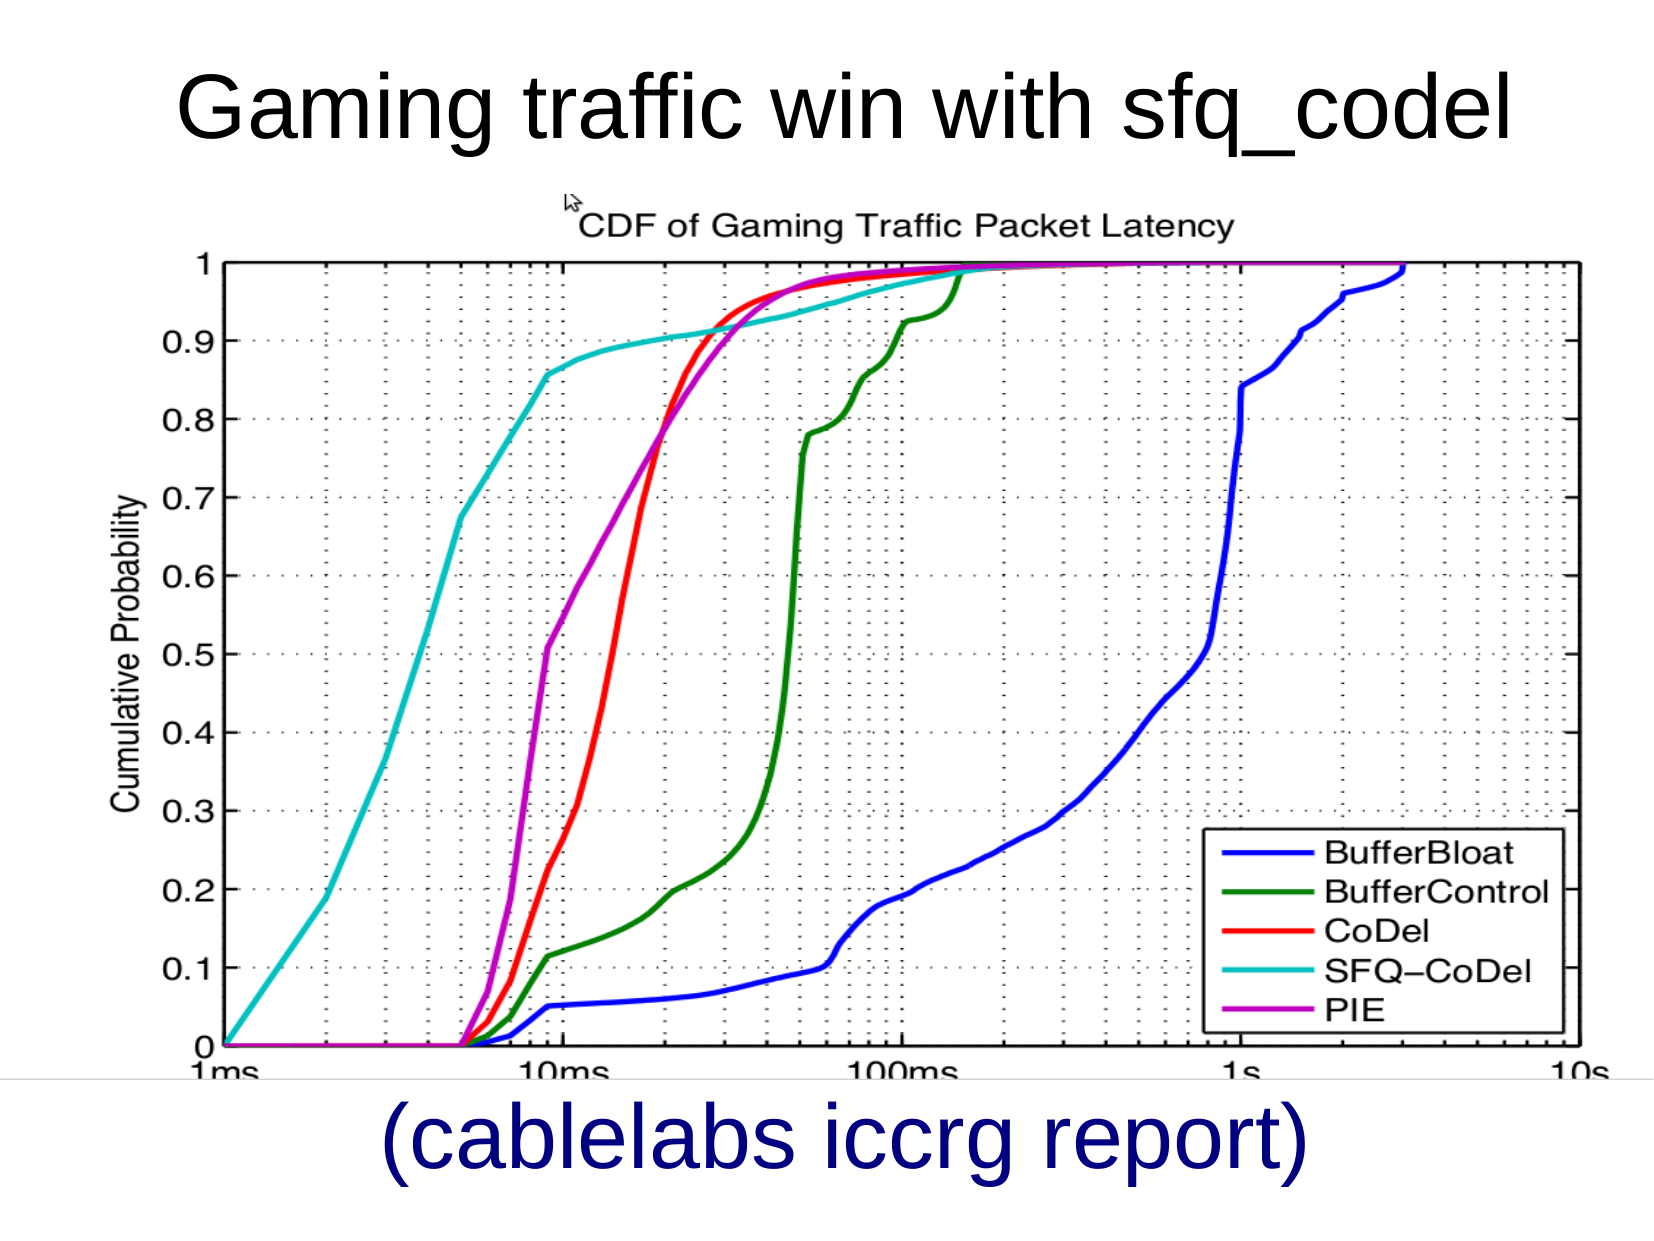

Gaming traffic win with sfq_codel
# (cablelabs iccrg report)